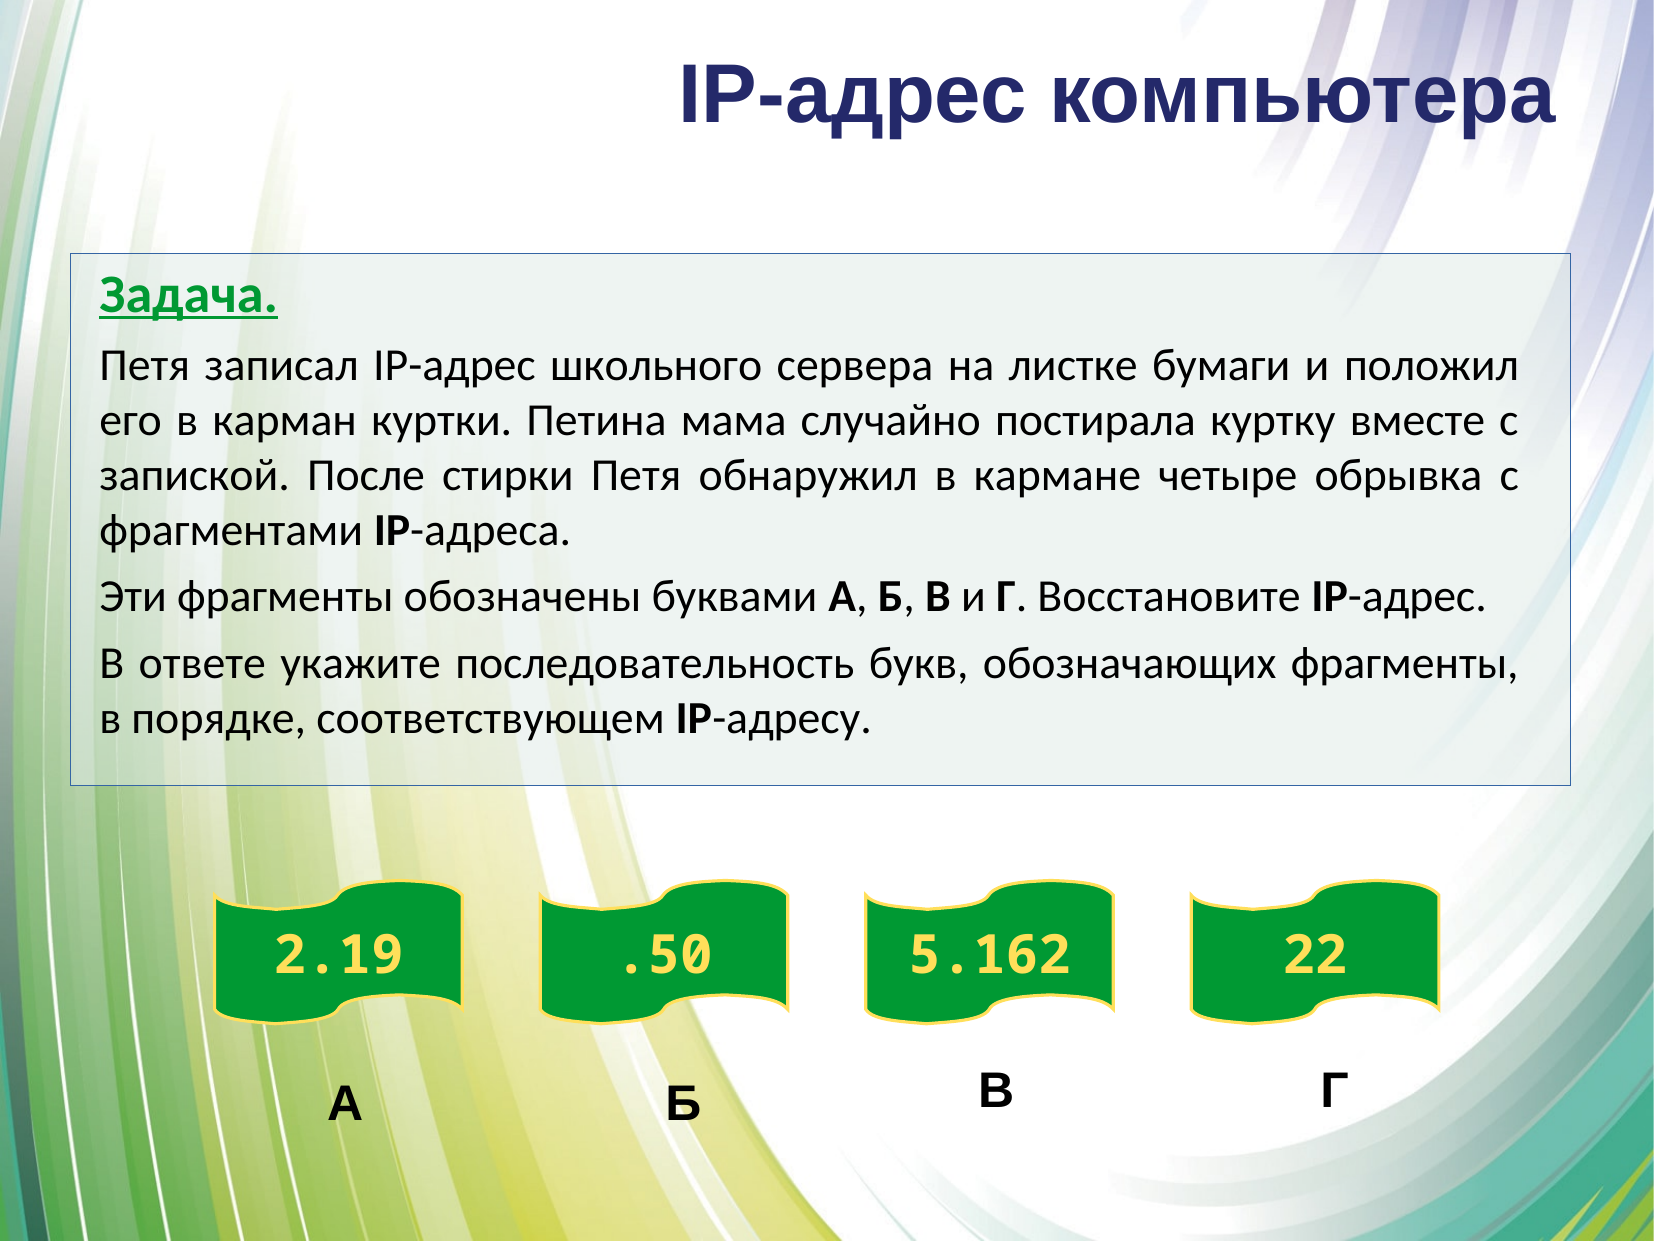

IP-адрес компьютера
Задача.
Петя записал IP-адрес школьного сервера на листке бумаги и положил его в карман куртки. Петина мама случайно постирала куртку вместе с запиской. После стирки Петя обнаружил в кармане четыре обрывка с фрагментами IP-адреса.
Эти фрагменты обозначены буквами А, Б, В и Г. Восстановите IP-адрес.
В ответе укажите последовательность букв, обозначающих фрагменты, в порядке, соответствующем IP-адресу.
2.19
А
.50
Б
5.162
В
22
Г